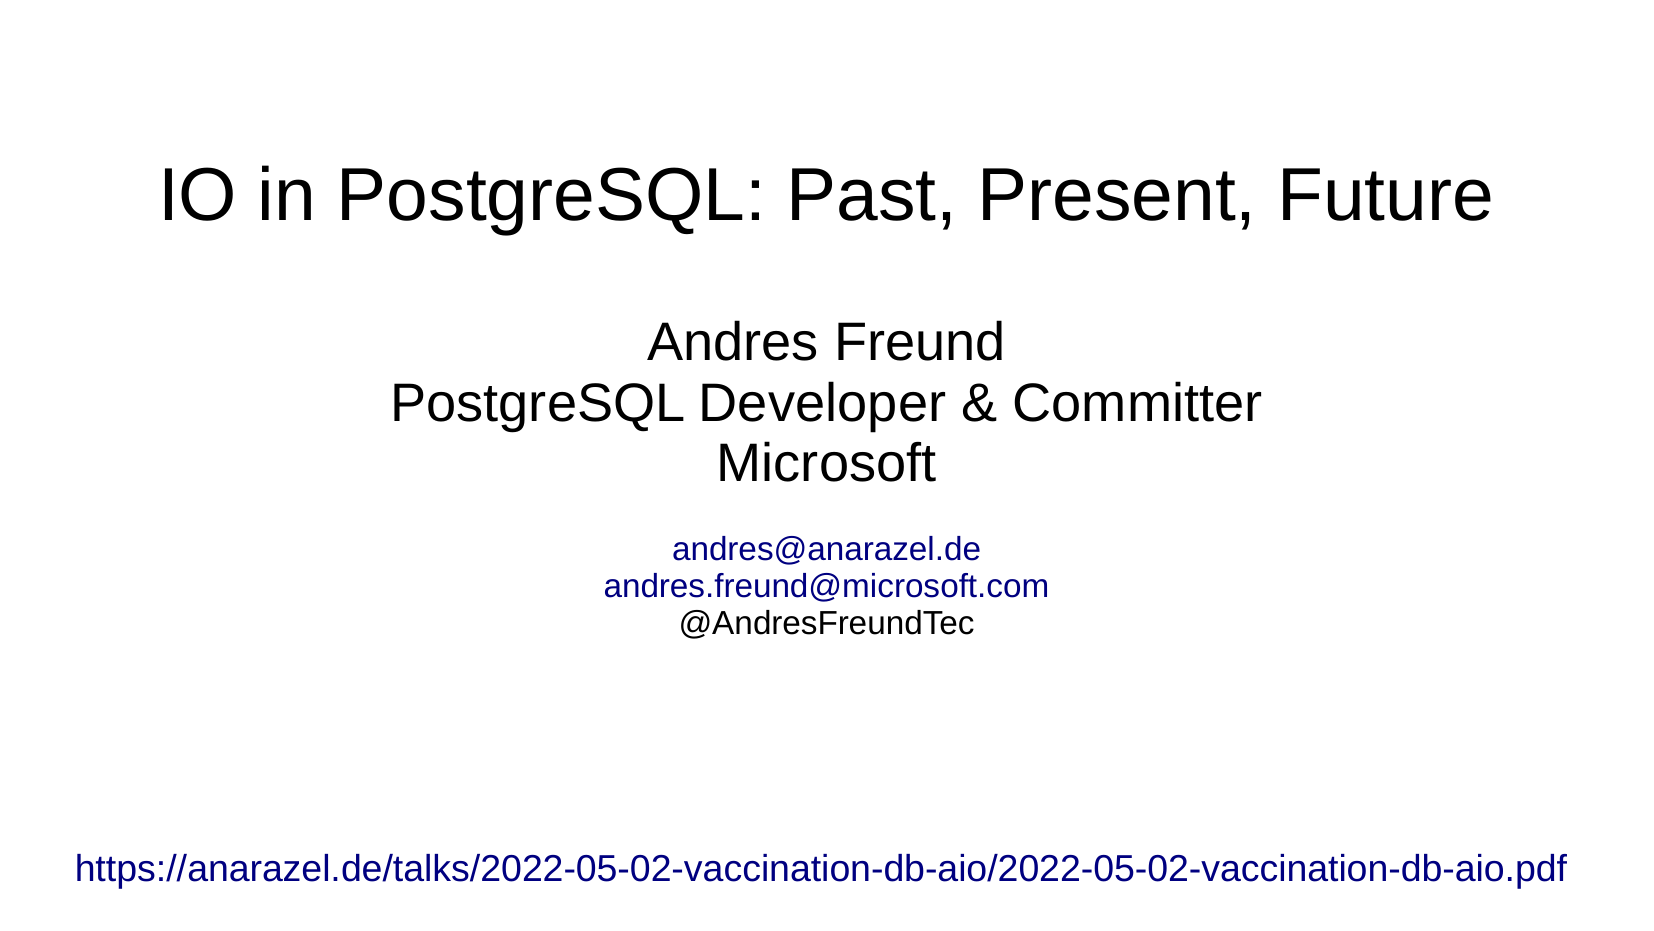

# IO in PostgreSQL: Past, Present, Future
Andres Freund
PostgreSQL Developer & Committer
Microsoft
andres@anarazel.de
andres.freund@microsoft.com
@AndresFreundTec
https://anarazel.de/talks/2022-05-02-vaccination-db-aio/2022-05-02-vaccination-db-aio.pdf